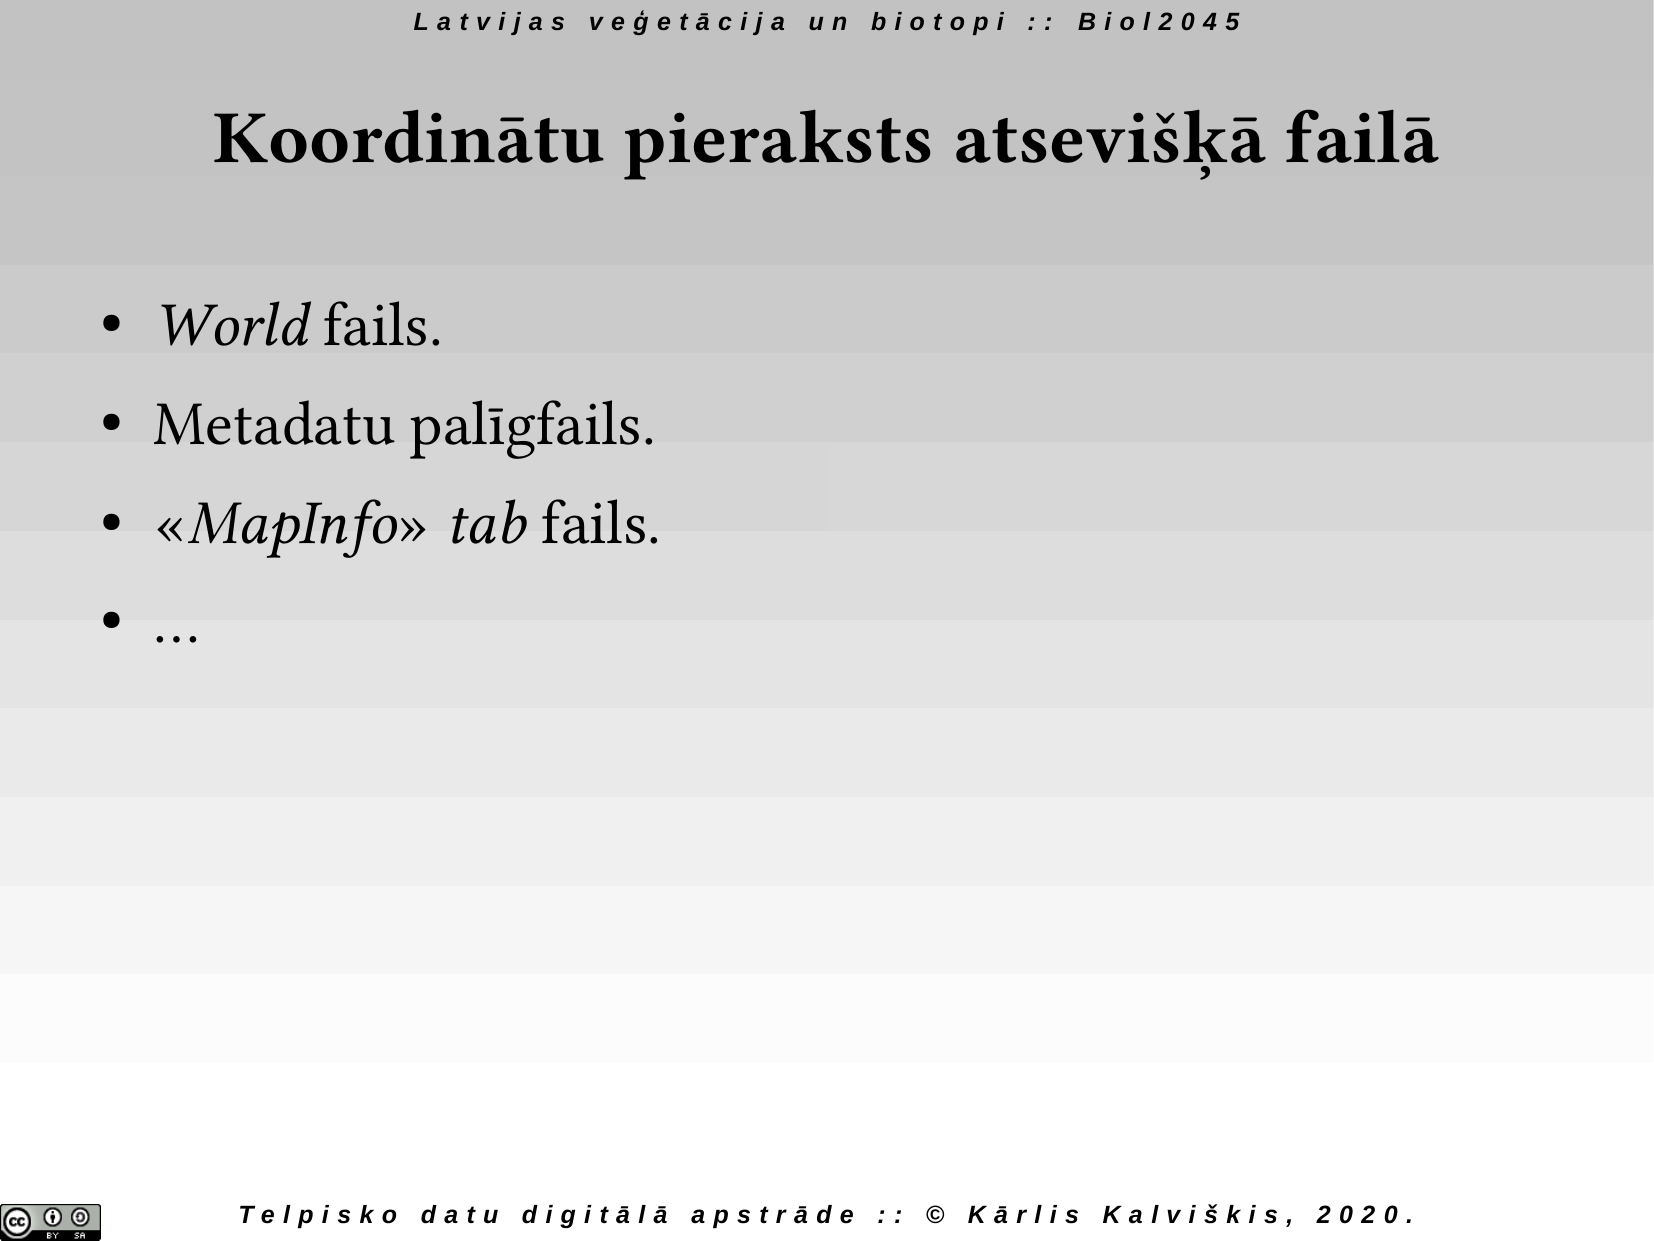

# Koordinātu pieraksts atsevišķā failā
World fails.
Metadatu palīgfails.
«MapInfo» tab fails.
...